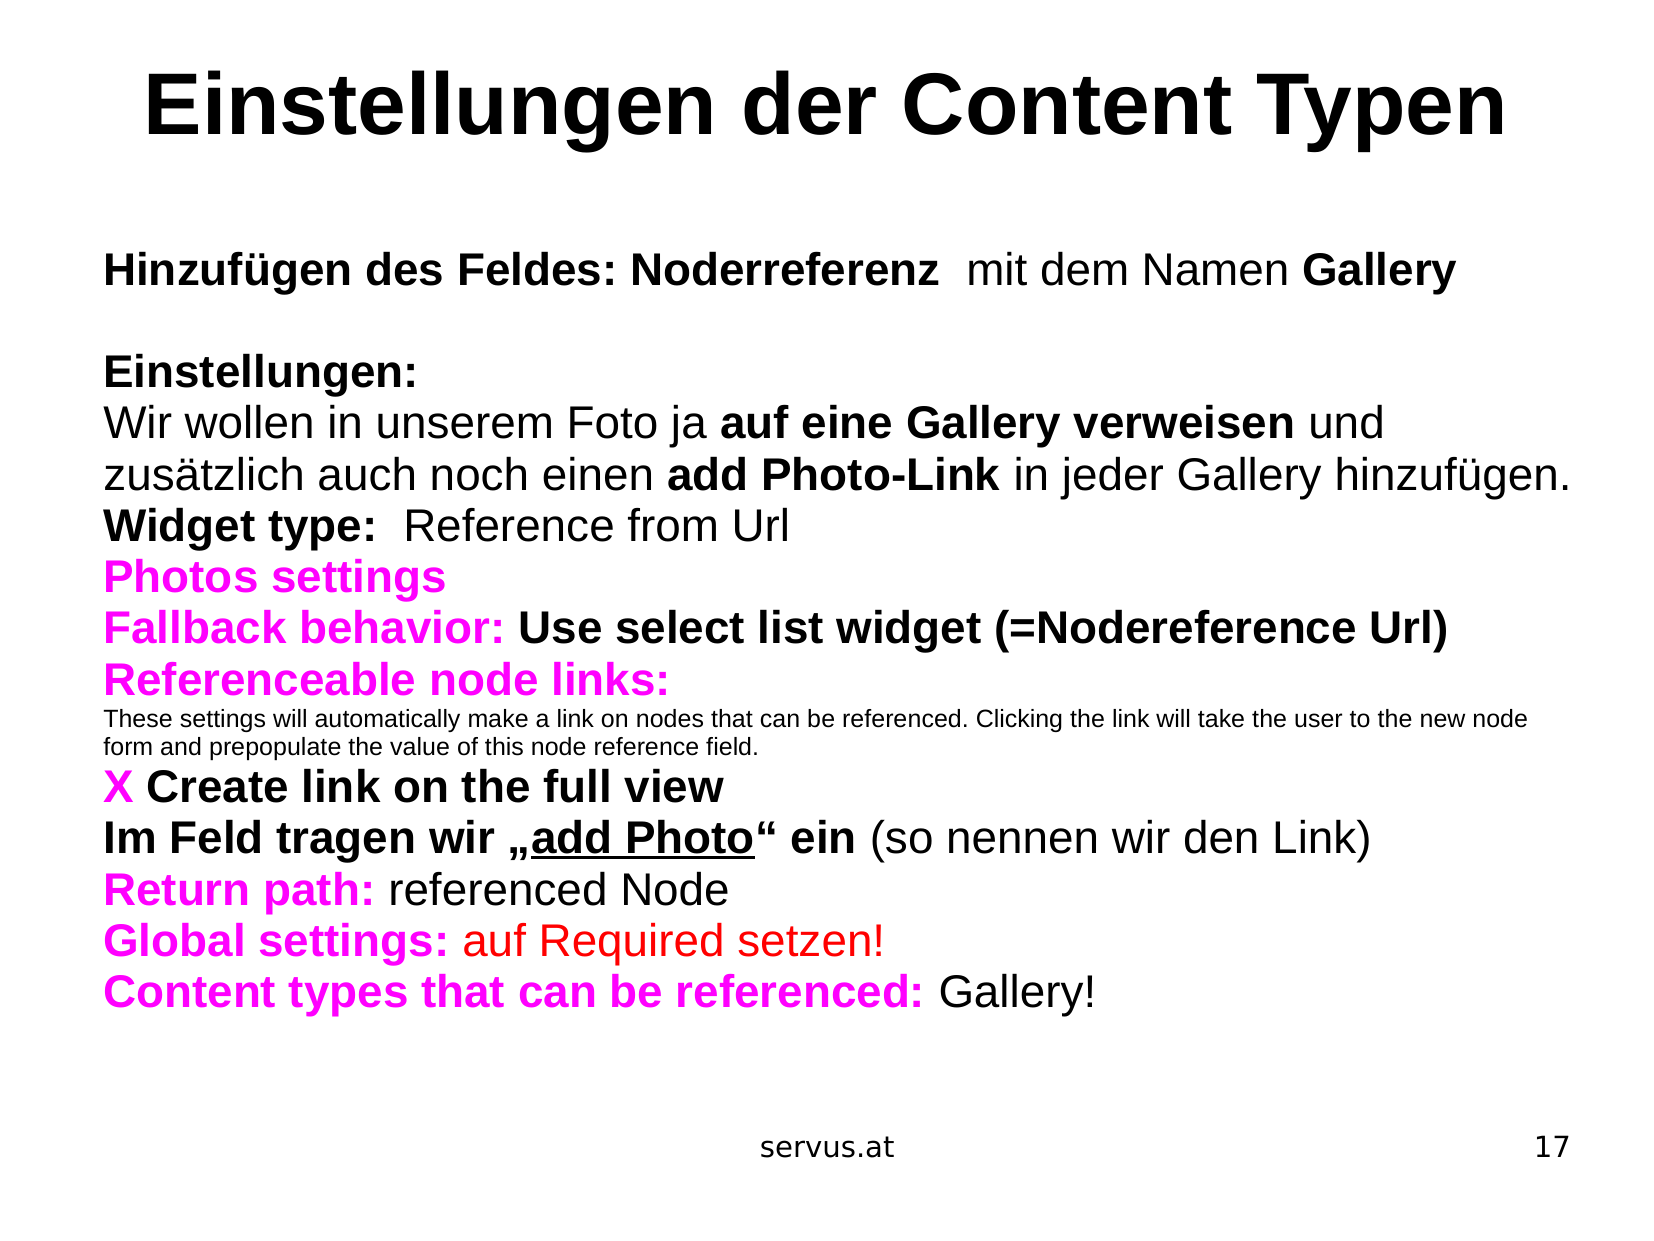

# Einstellungen der Content Typen
Hinzufügen des Feldes: Noderreferenz mit dem Namen Gallery
Einstellungen:
Wir wollen in unserem Foto ja auf eine Gallery verweisen und zusätzlich auch noch einen add Photo-Link in jeder Gallery hinzufügen.
Widget type: Reference from Url
Photos settings
Fallback behavior: Use select list widget (=Nodereference Url)
Referenceable node links:
These settings will automatically make a link on nodes that can be referenced. Clicking the link will take the user to the new node form and prepopulate the value of this node reference field.
X Create link on the full view
Im Feld tragen wir „add Photo“ ein (so nennen wir den Link)
Return path: referenced Node
Global settings: auf Required setzen!
Content types that can be referenced: Gallery!
servus.at
17